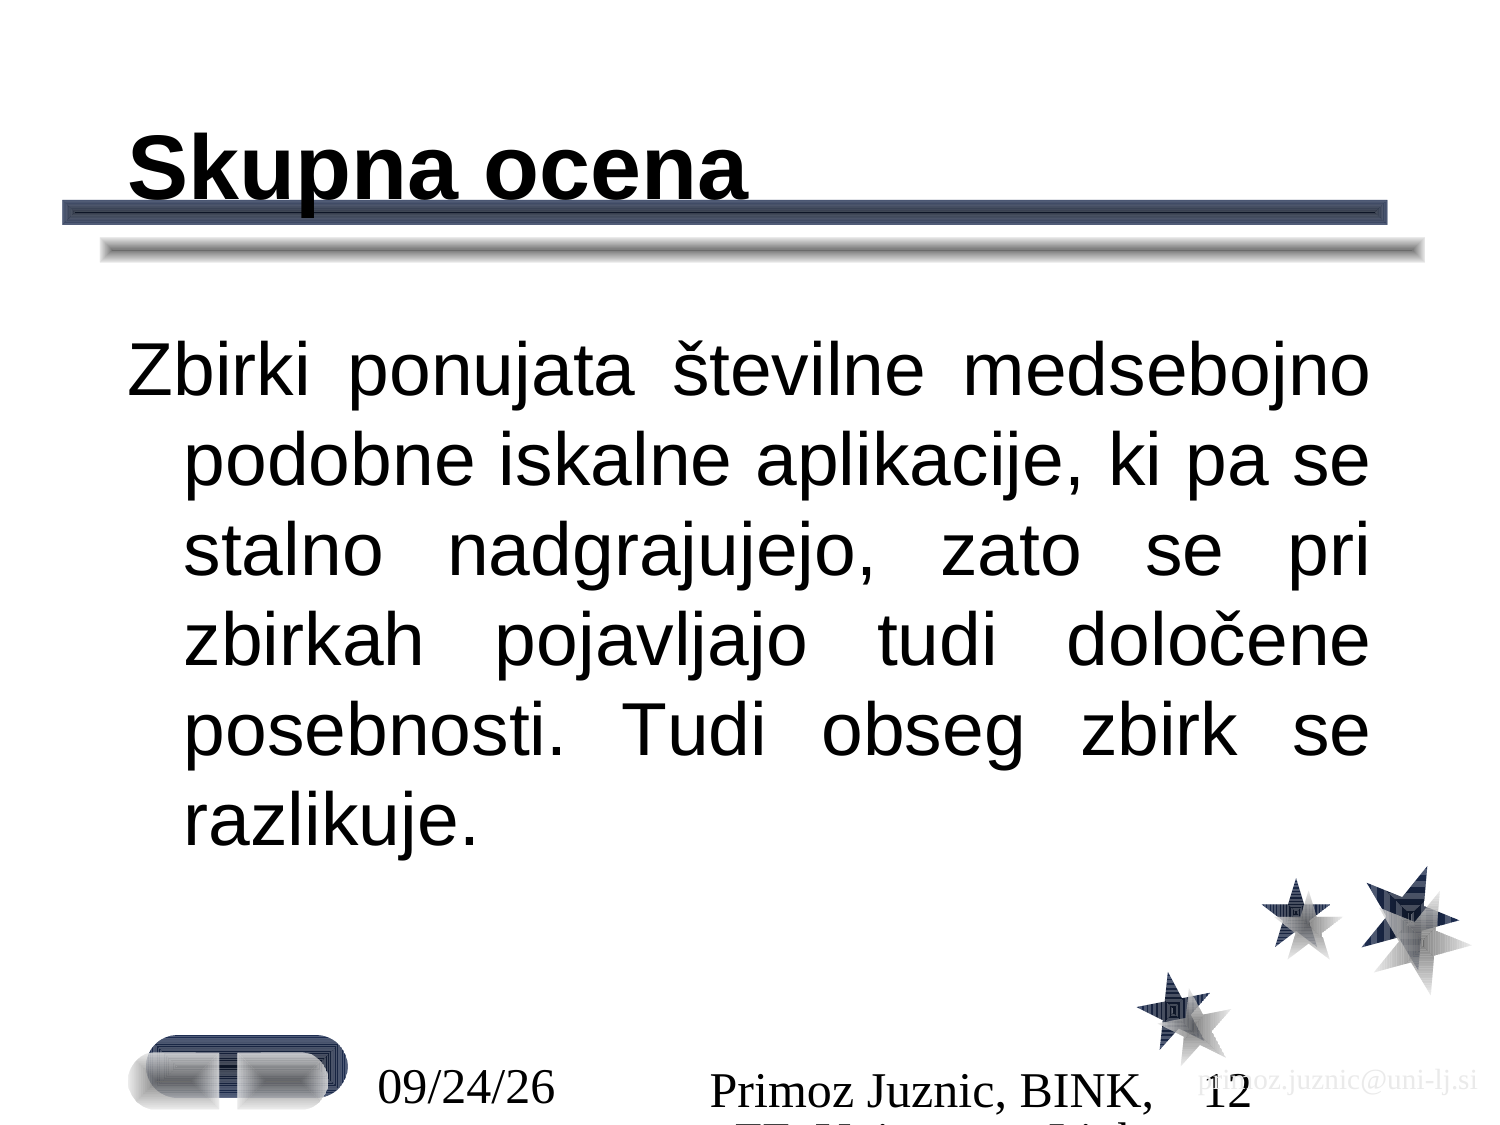

# Skupna ocena
Zbirki ponujata številne medsebojno podobne iskalne aplikacije, ki pa se stalno nadgrajujejo, zato se pri zbirkah pojavljajo tudi določene posebnosti. Tudi obseg zbirk se razlikuje.
Primoz Juznic, BINK, FF, Univerza v Ljubljani
12